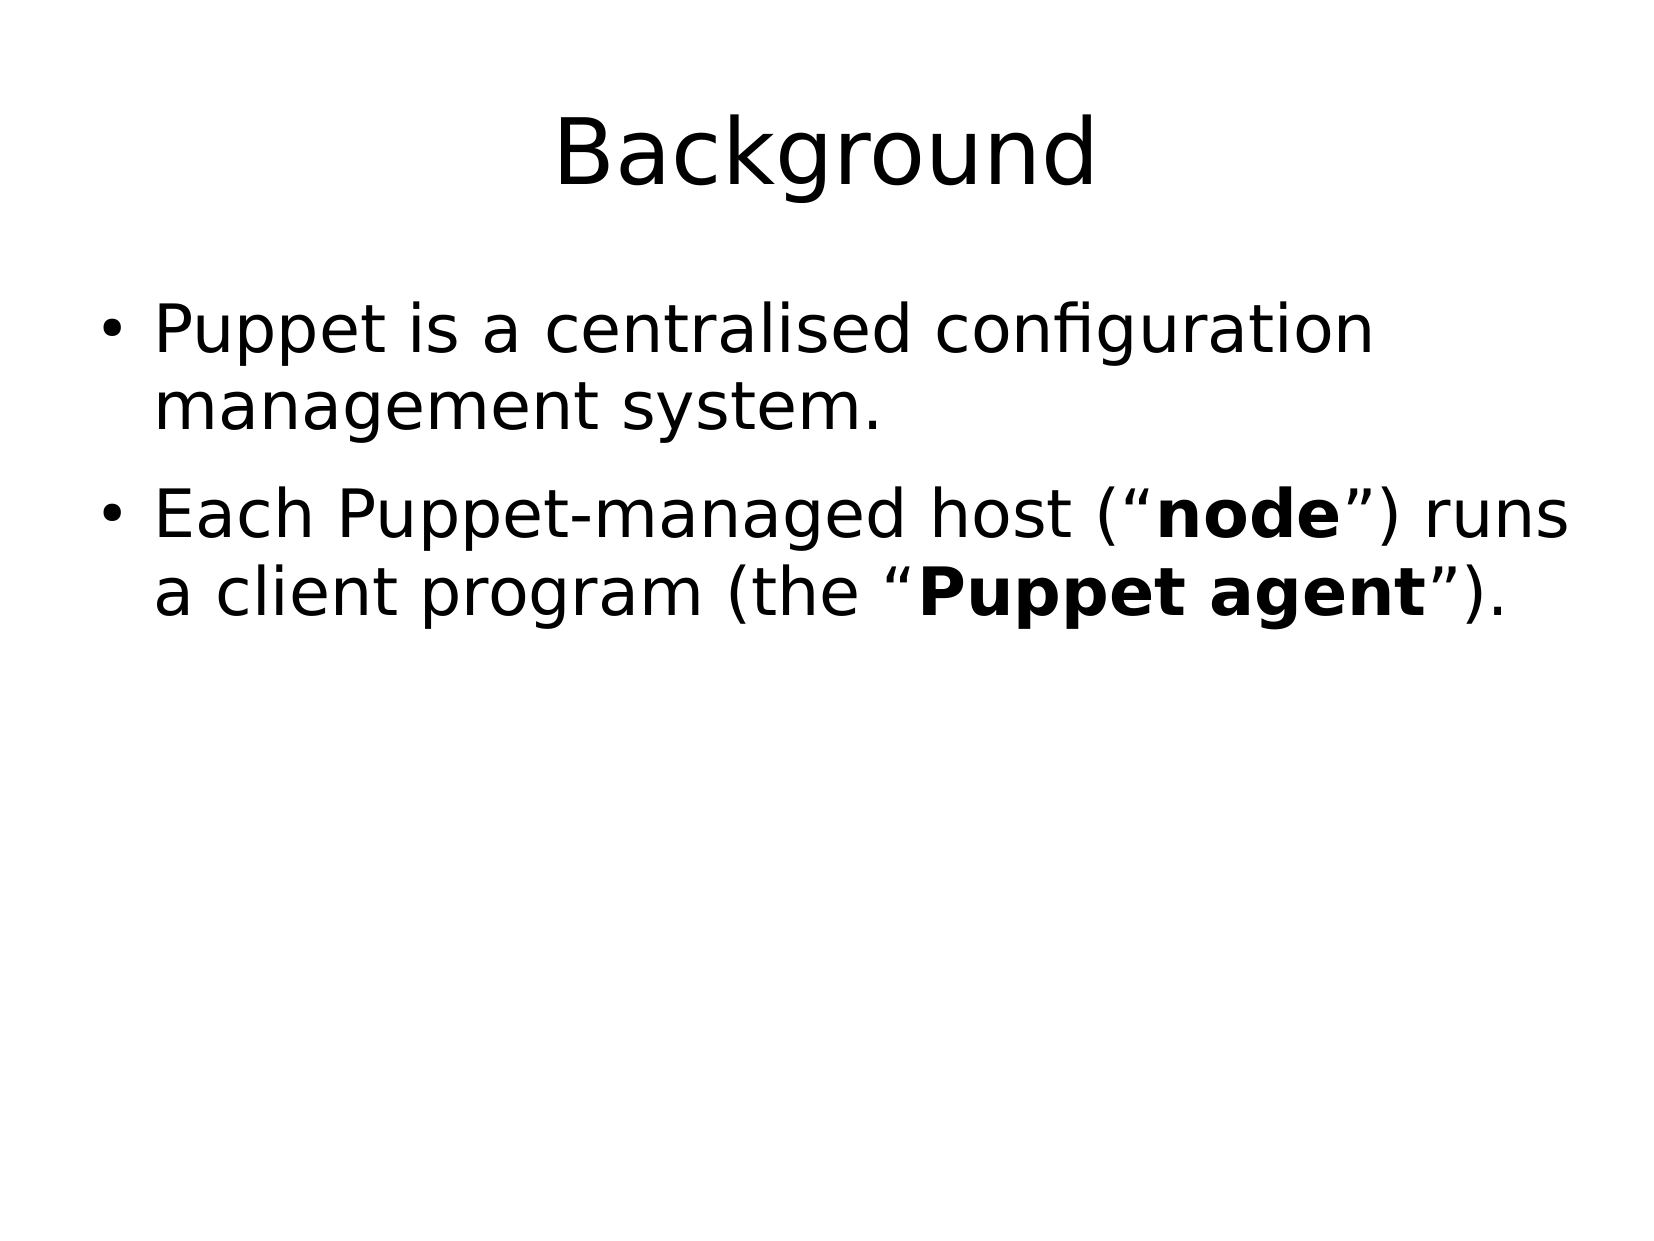

# Background
Puppet is a centralised configuration management system.
Each Puppet-managed host (“node”) runs a client program (the “Puppet agent”).